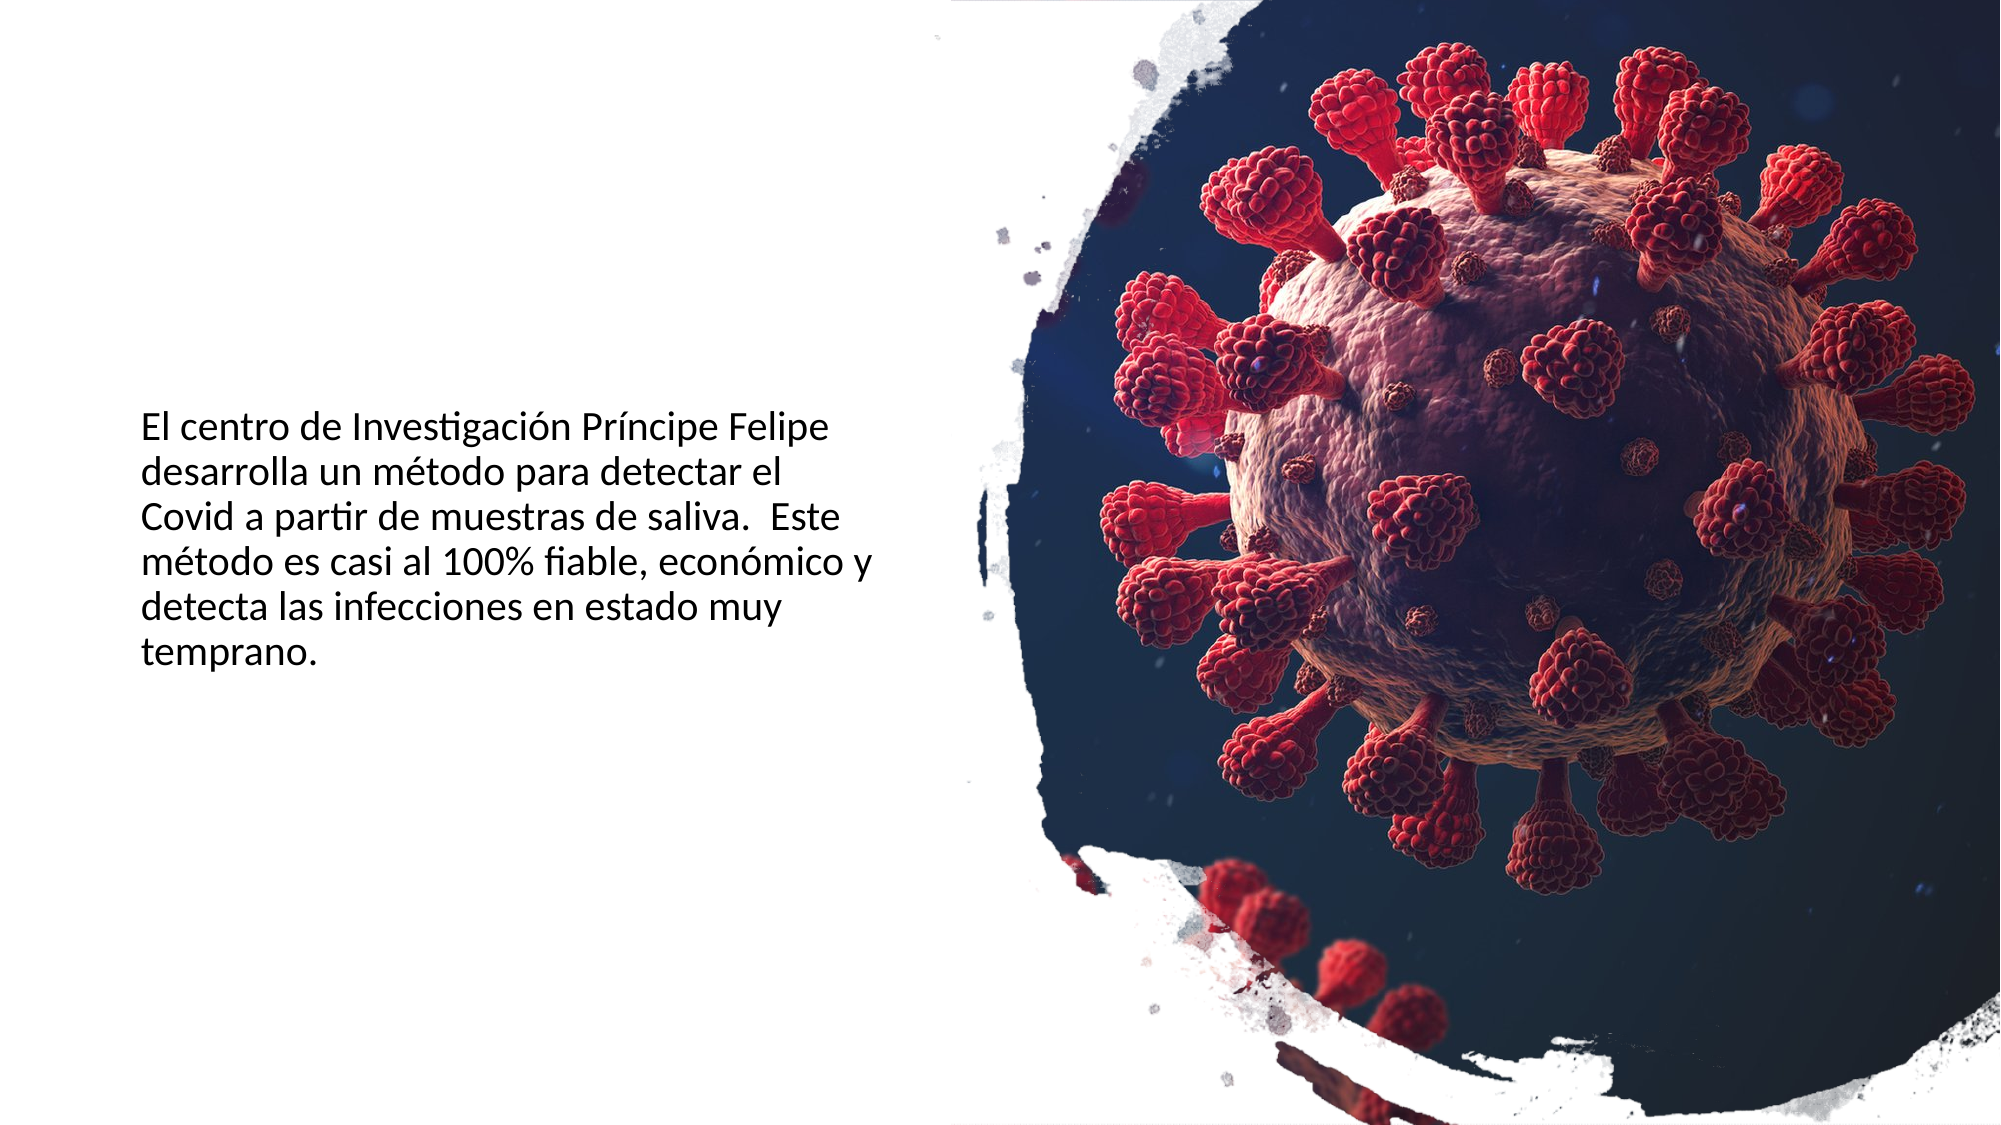

# El centro de Investigación Príncipe Felipe desarrolla un método para detectar el Covid a partir de muestras de saliva. Este método es casi al 100% fiable, económico y detecta las infecciones en estado muy temprano.